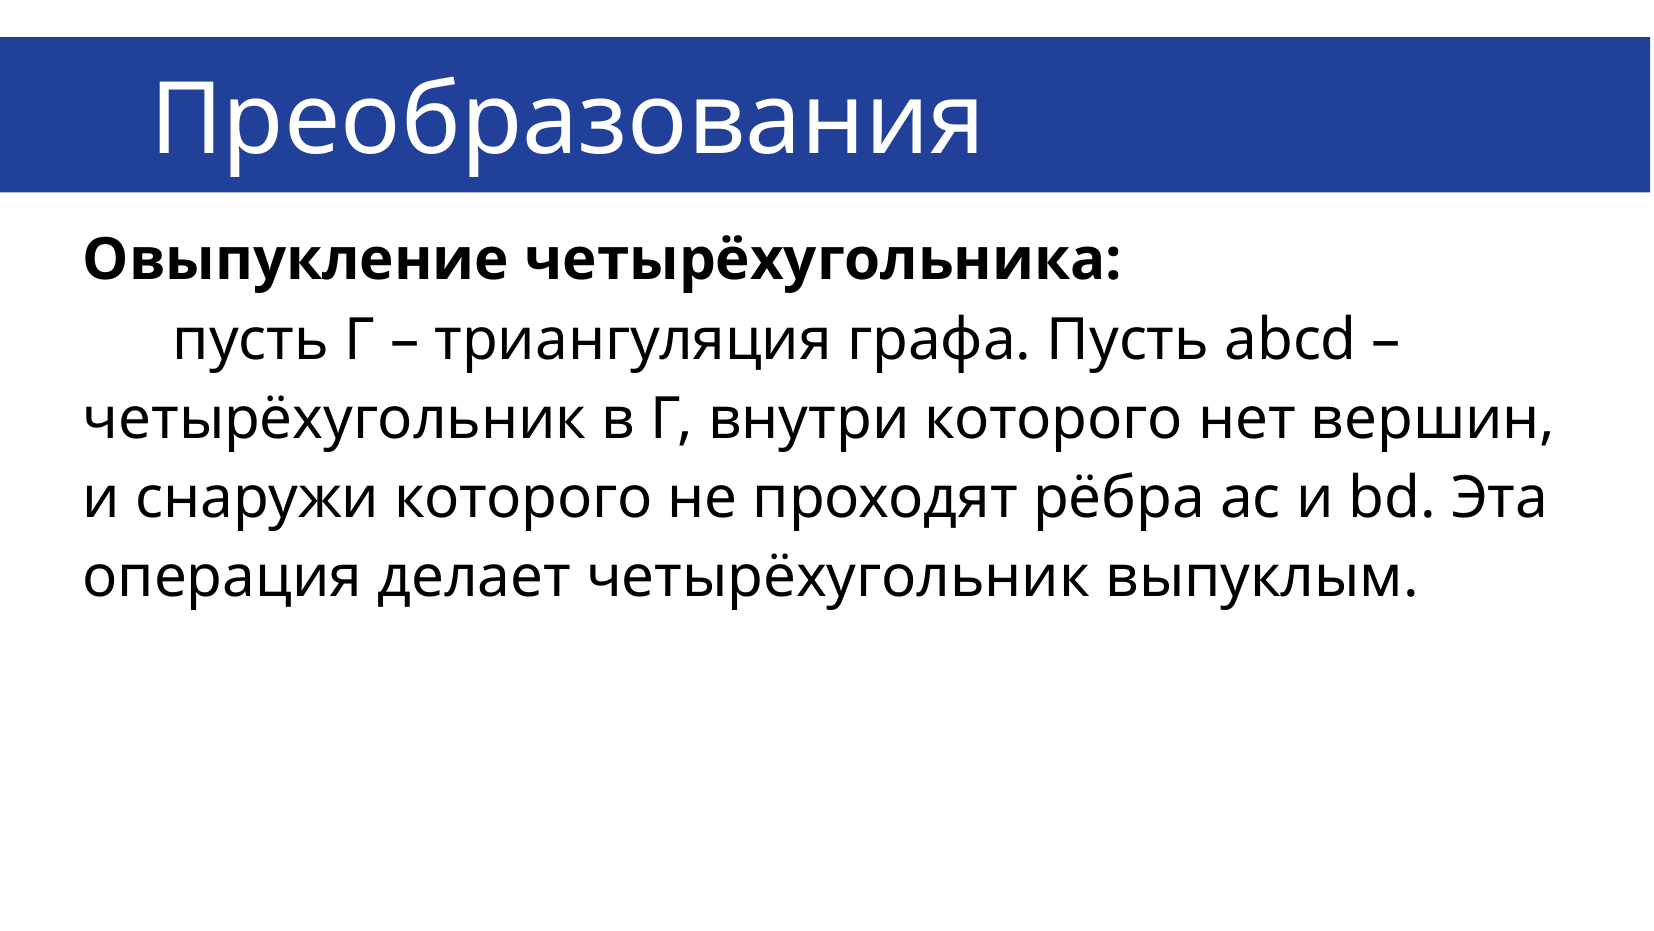

# Преобразования
Овыпукление четырёхугольника:
	 пусть Г – триангуляция графа. Пусть abcd – четырёхугольник в Г, внутри которого нет вершин, и снаружи которого не проходят рёбра ac и bd. Эта операция делает четырёхугольник выпуклым.